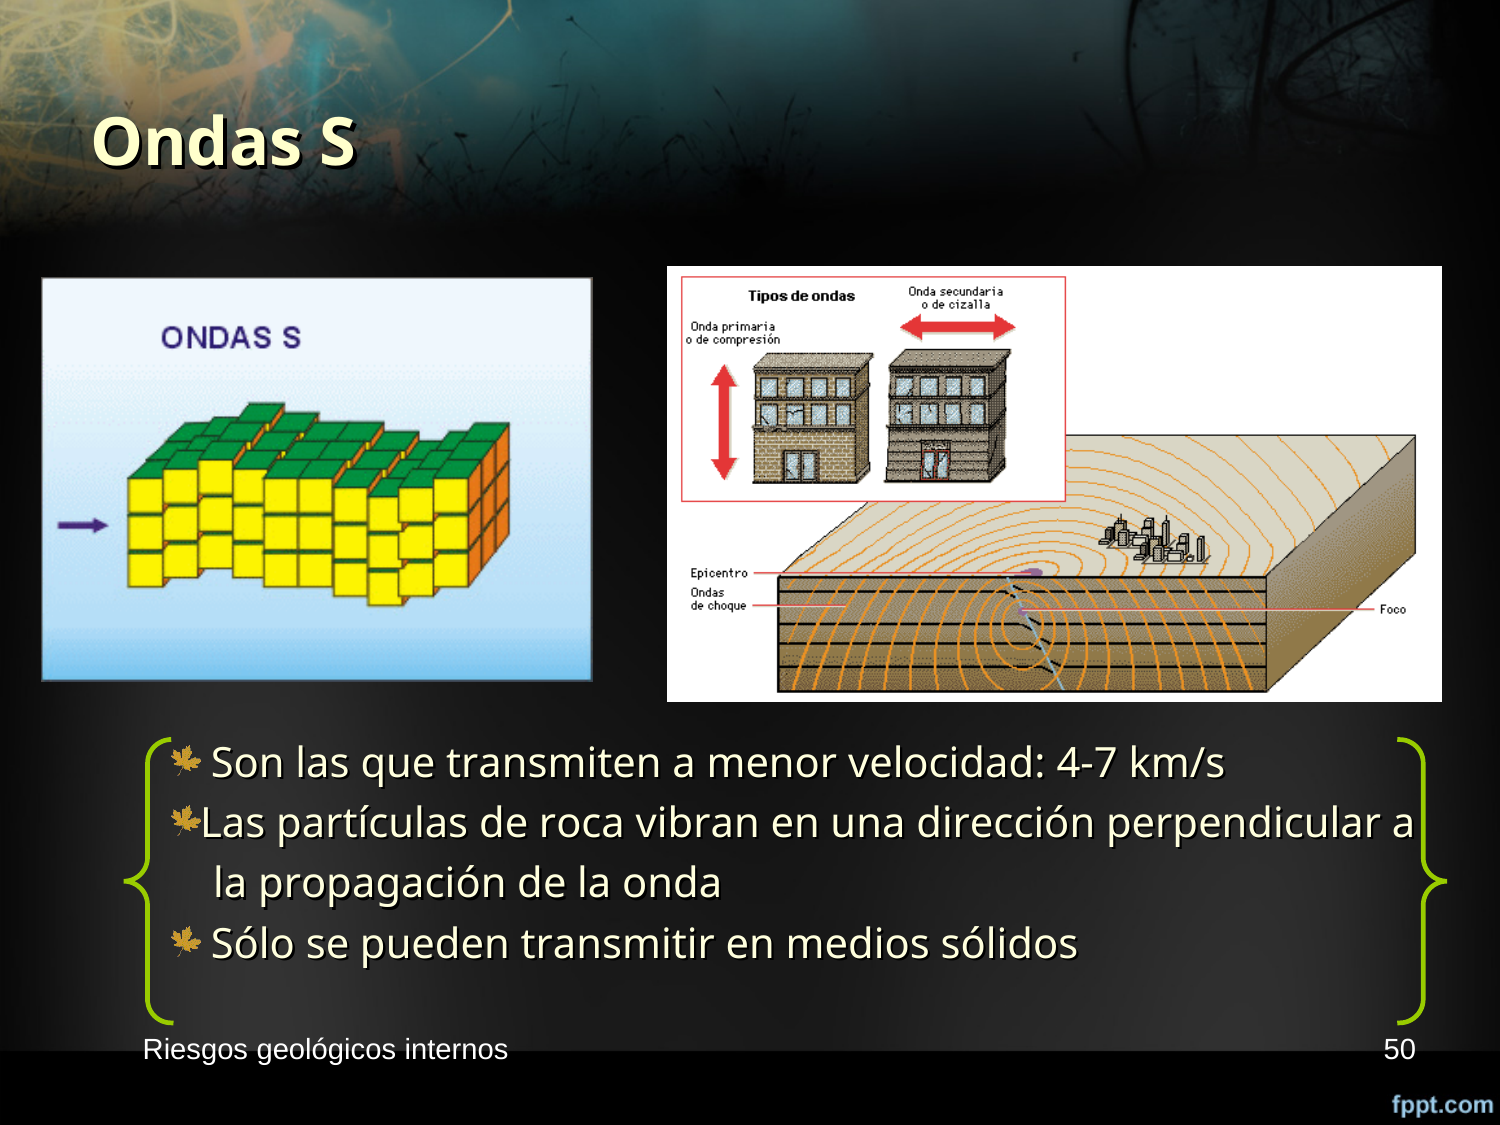

# Ondas S
 Son las que transmiten a menor velocidad: 4-7 km/s
Las partículas de roca vibran en una dirección perpendicular a
 la propagación de la onda
 Sólo se pueden transmitir en medios sólidos
Riesgos geológicos internos